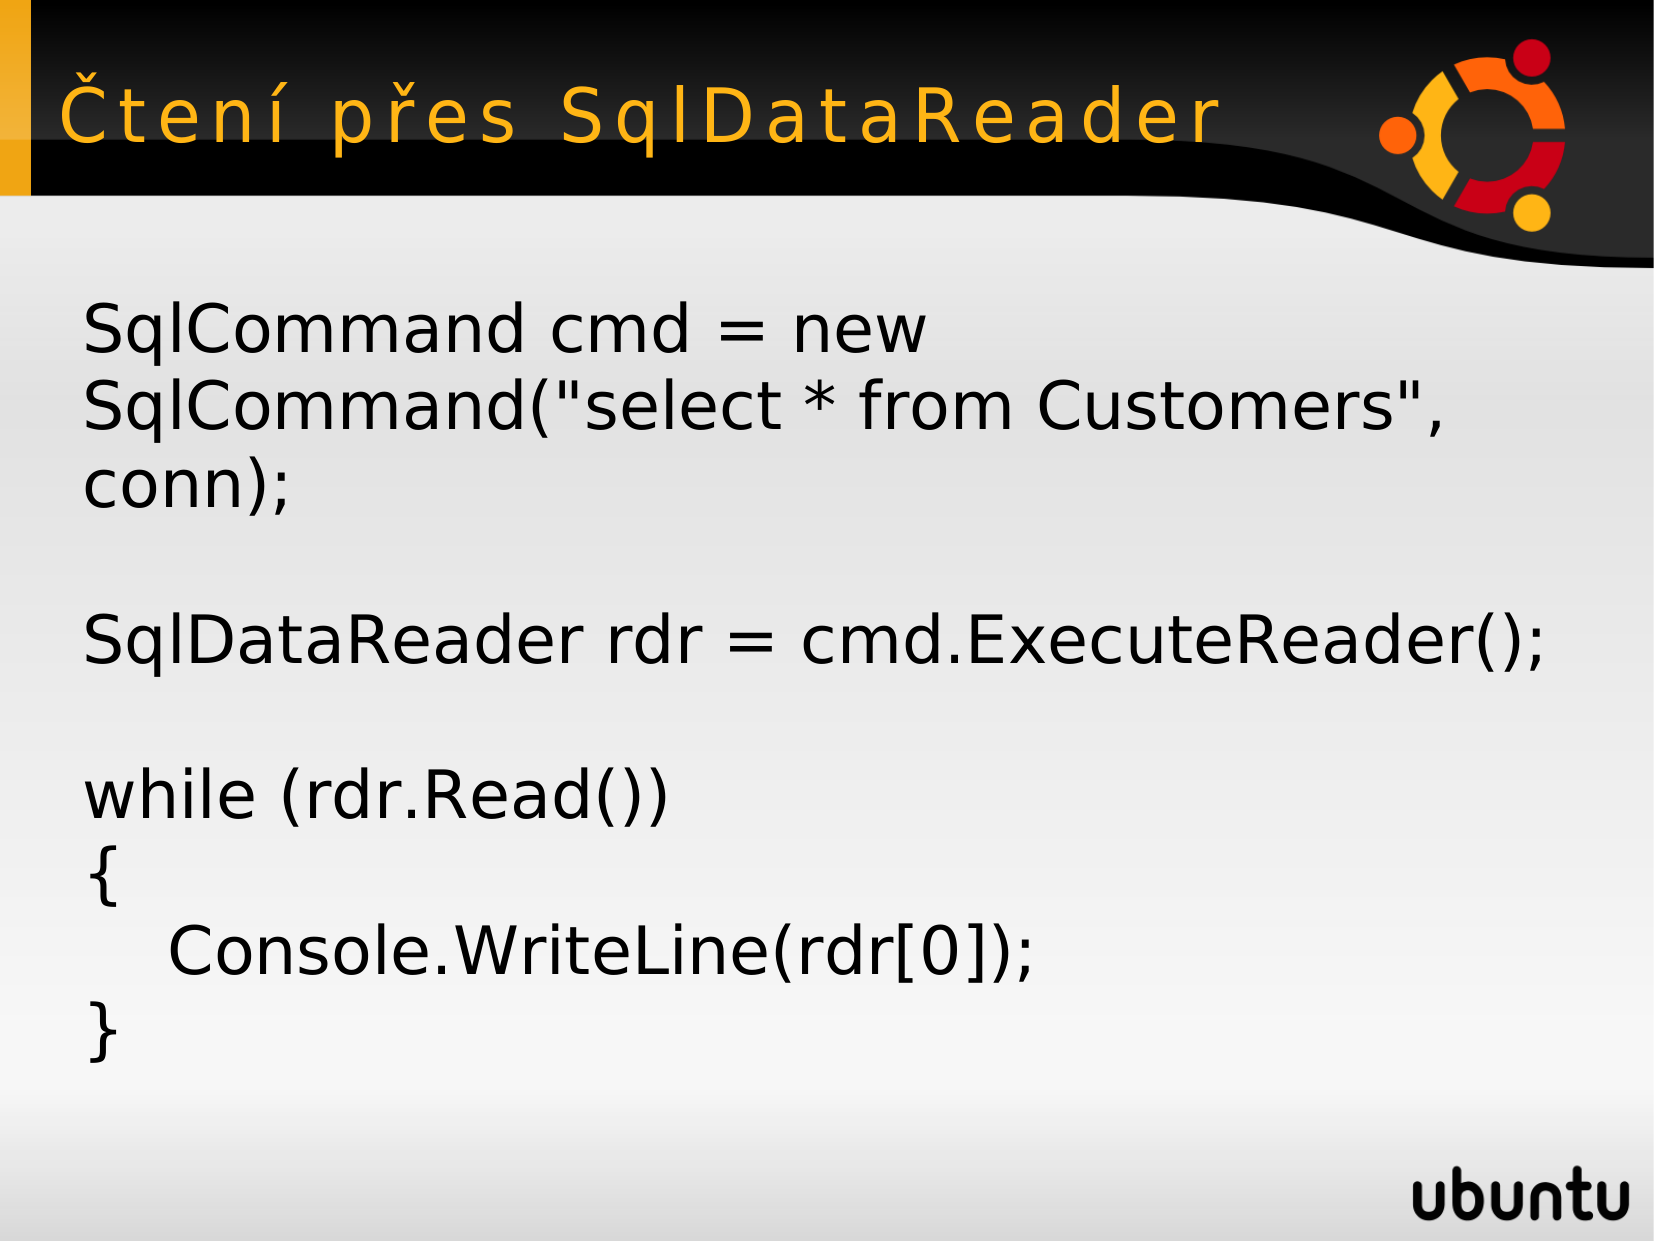

# Čtení přes SqlDataReader
SqlCommand cmd = new
SqlCommand("select * from Customers", conn);
SqlDataReader rdr = cmd.ExecuteReader();
while (rdr.Read())
{
 Console.WriteLine(rdr[0]);
}